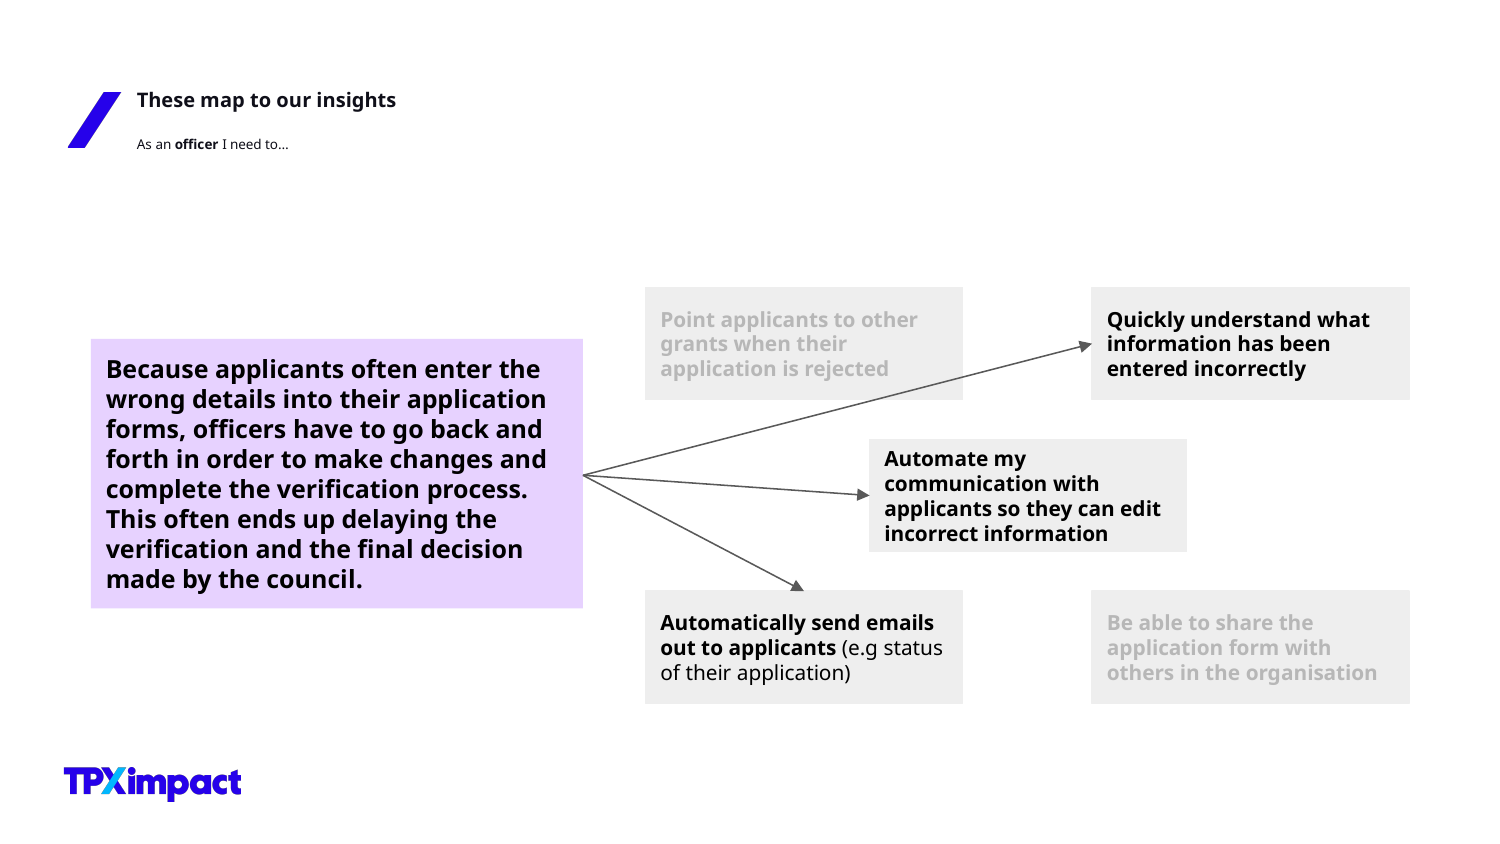

# These map to our insights As an officer I need to…
Point applicants to other grants when their application is rejected
Quickly understand what information has been entered incorrectly
Because applicants often enter the wrong details into their application forms, officers have to go back and forth in order to make changes and complete the verification process. This often ends up delaying the verification and the final decision made by the council.
Automate my communication with applicants so they can edit incorrect information
Automatically send emails out to applicants (e.g status of their application)
Be able to share the application form with others in the organisation